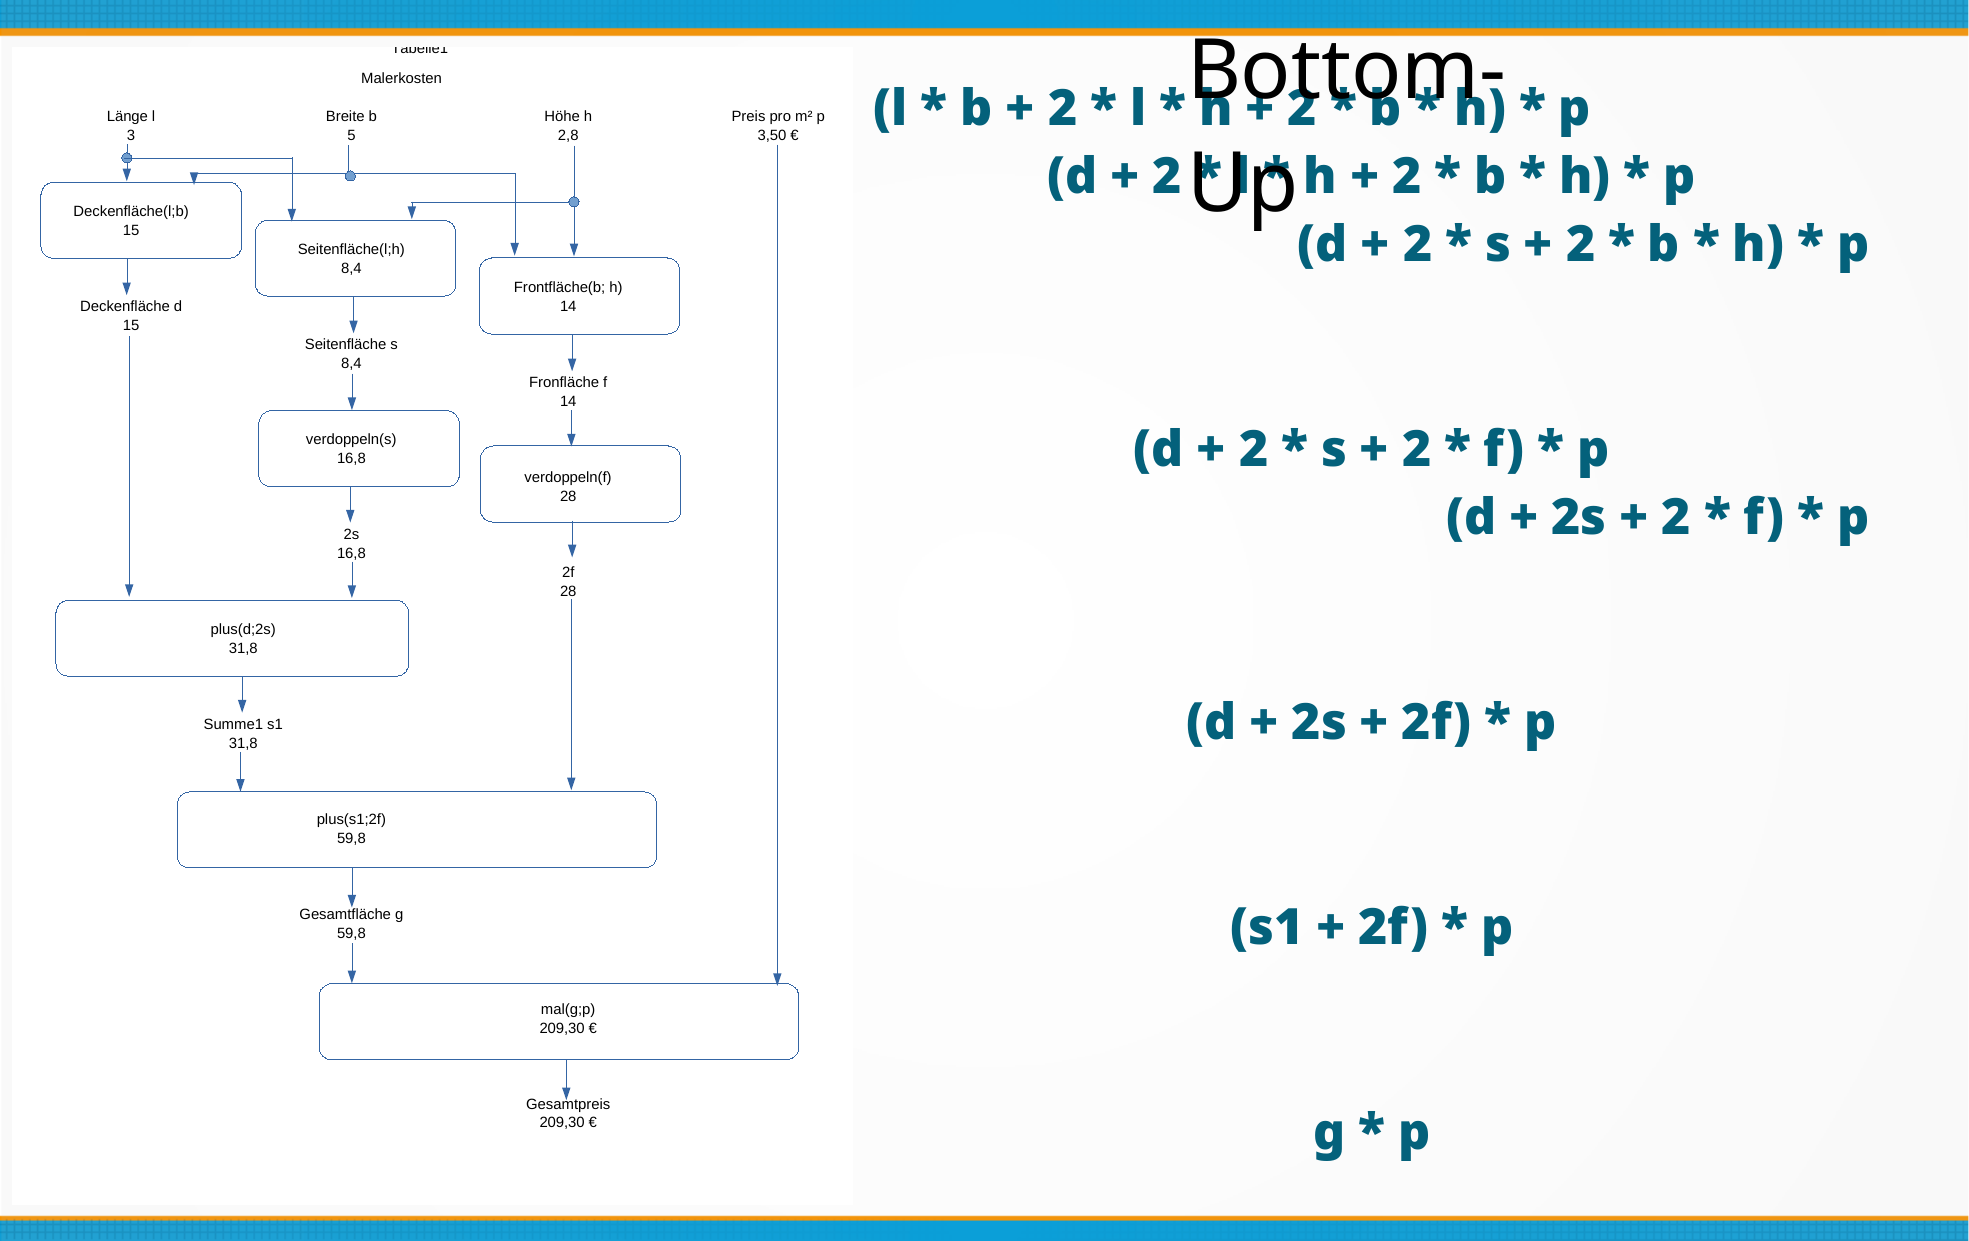

Bottom-Up
# (l * b + 2 * l * h + 2 * b * h) * p
(d + 2 * l * h + 2 * b * h) * p
(d + 2 * s + 2 * b * h) * p
(d + 2 * s + 2 * f) * p
(d + 2s + 2 * f) * p
(d + 2s + 2f) * p
(s1 + 2f) * p
g * p